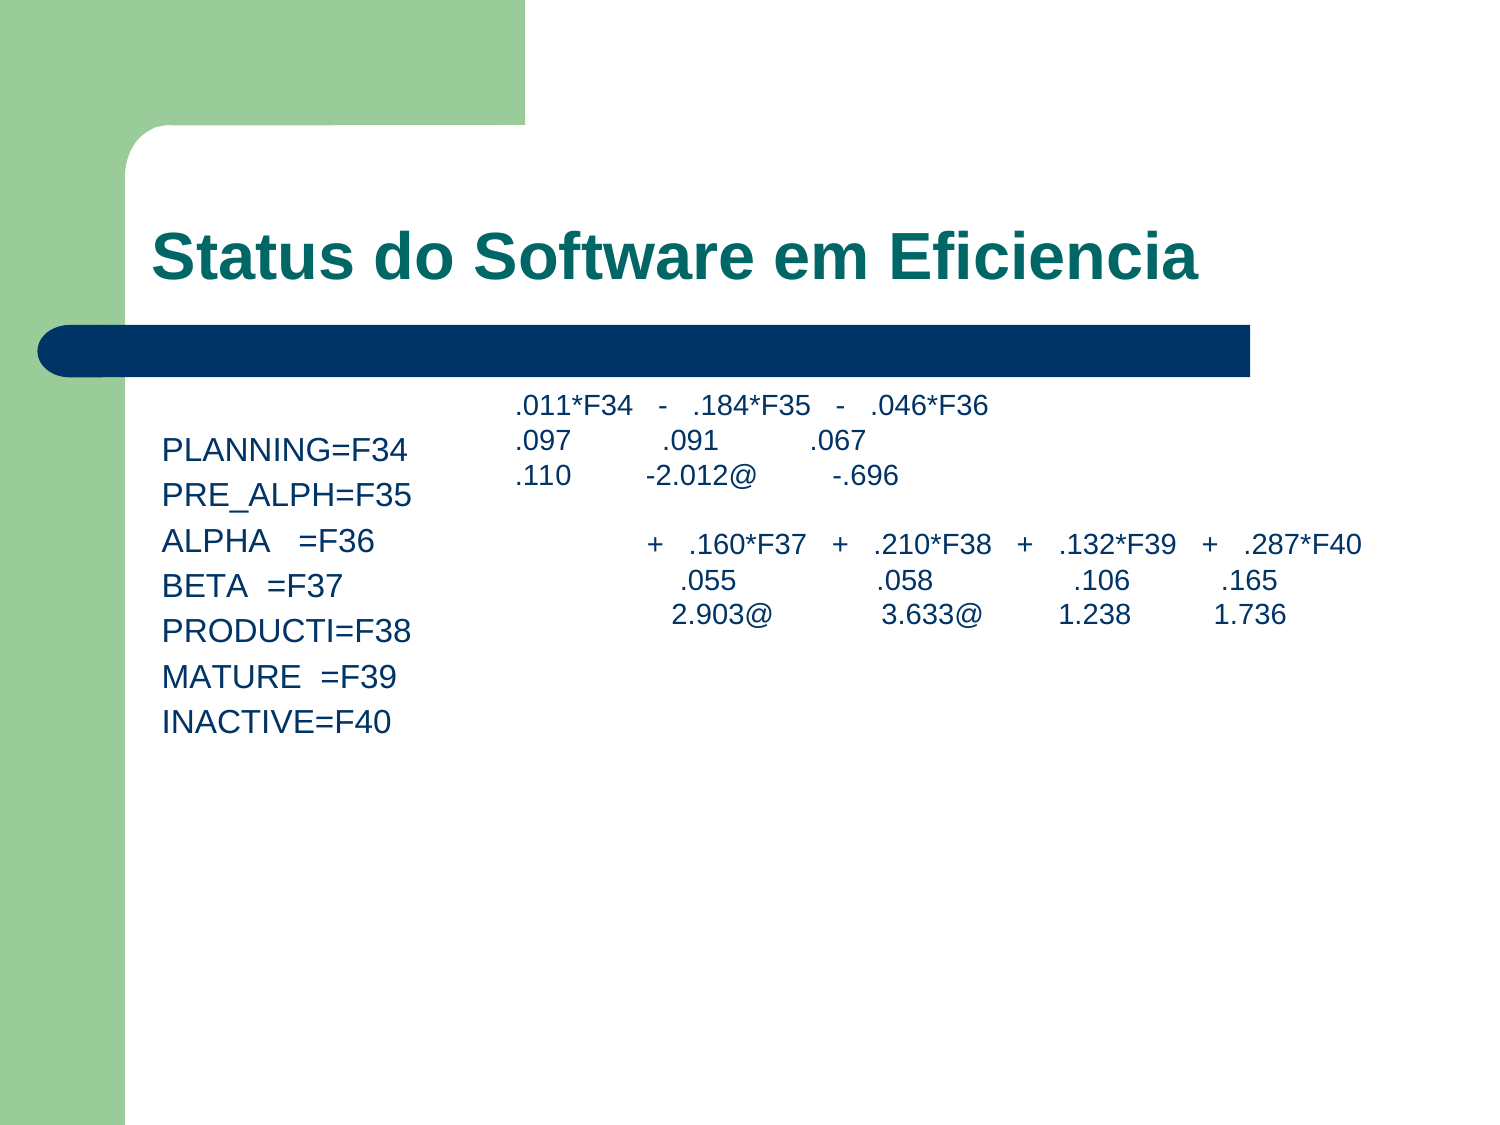

# Status do Software em Eficiencia
.011*F34 - .184*F35 - .046*F36
.097 .091 .067
.110 -2.012@ -.696
 + .160*F37 + .210*F38 + .132*F39 + .287*F40
 .055 .058 .106 .165
 2.903@ 3.633@ 1.238 1.736
 PLANNING=F34
 PRE_ALPH=F35
 ALPHA =F36
 BETA =F37
 PRODUCTI=F38
 MATURE =F39
 INACTIVE=F40